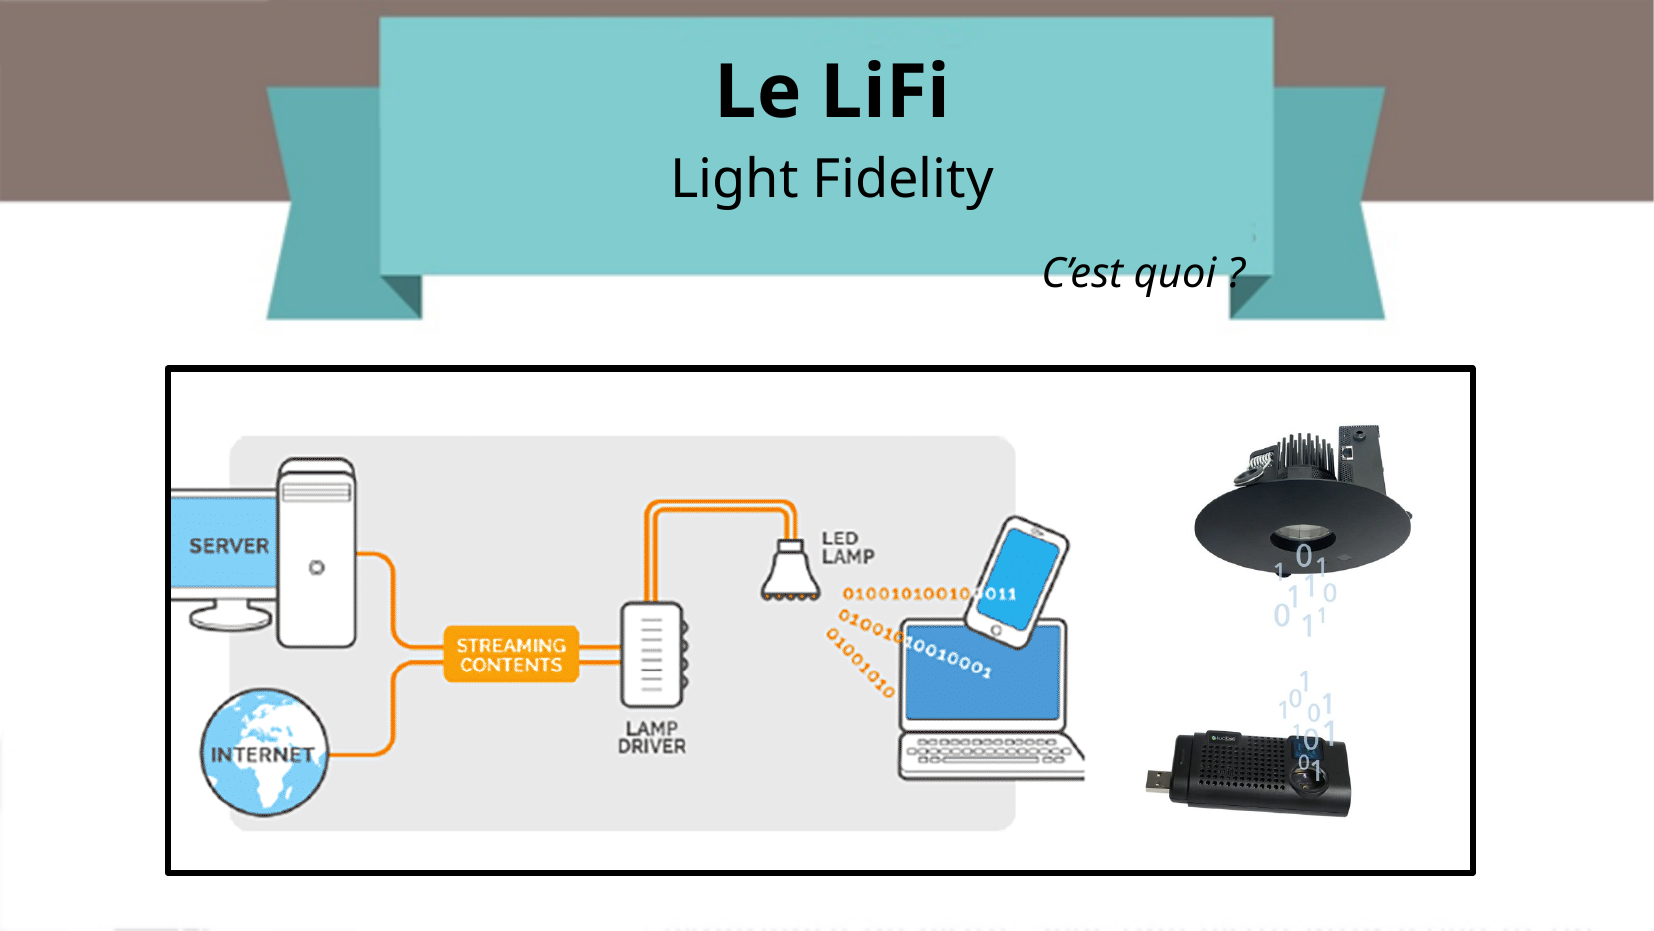

Le LiFi
Light Fidelity
C’est quoi ?